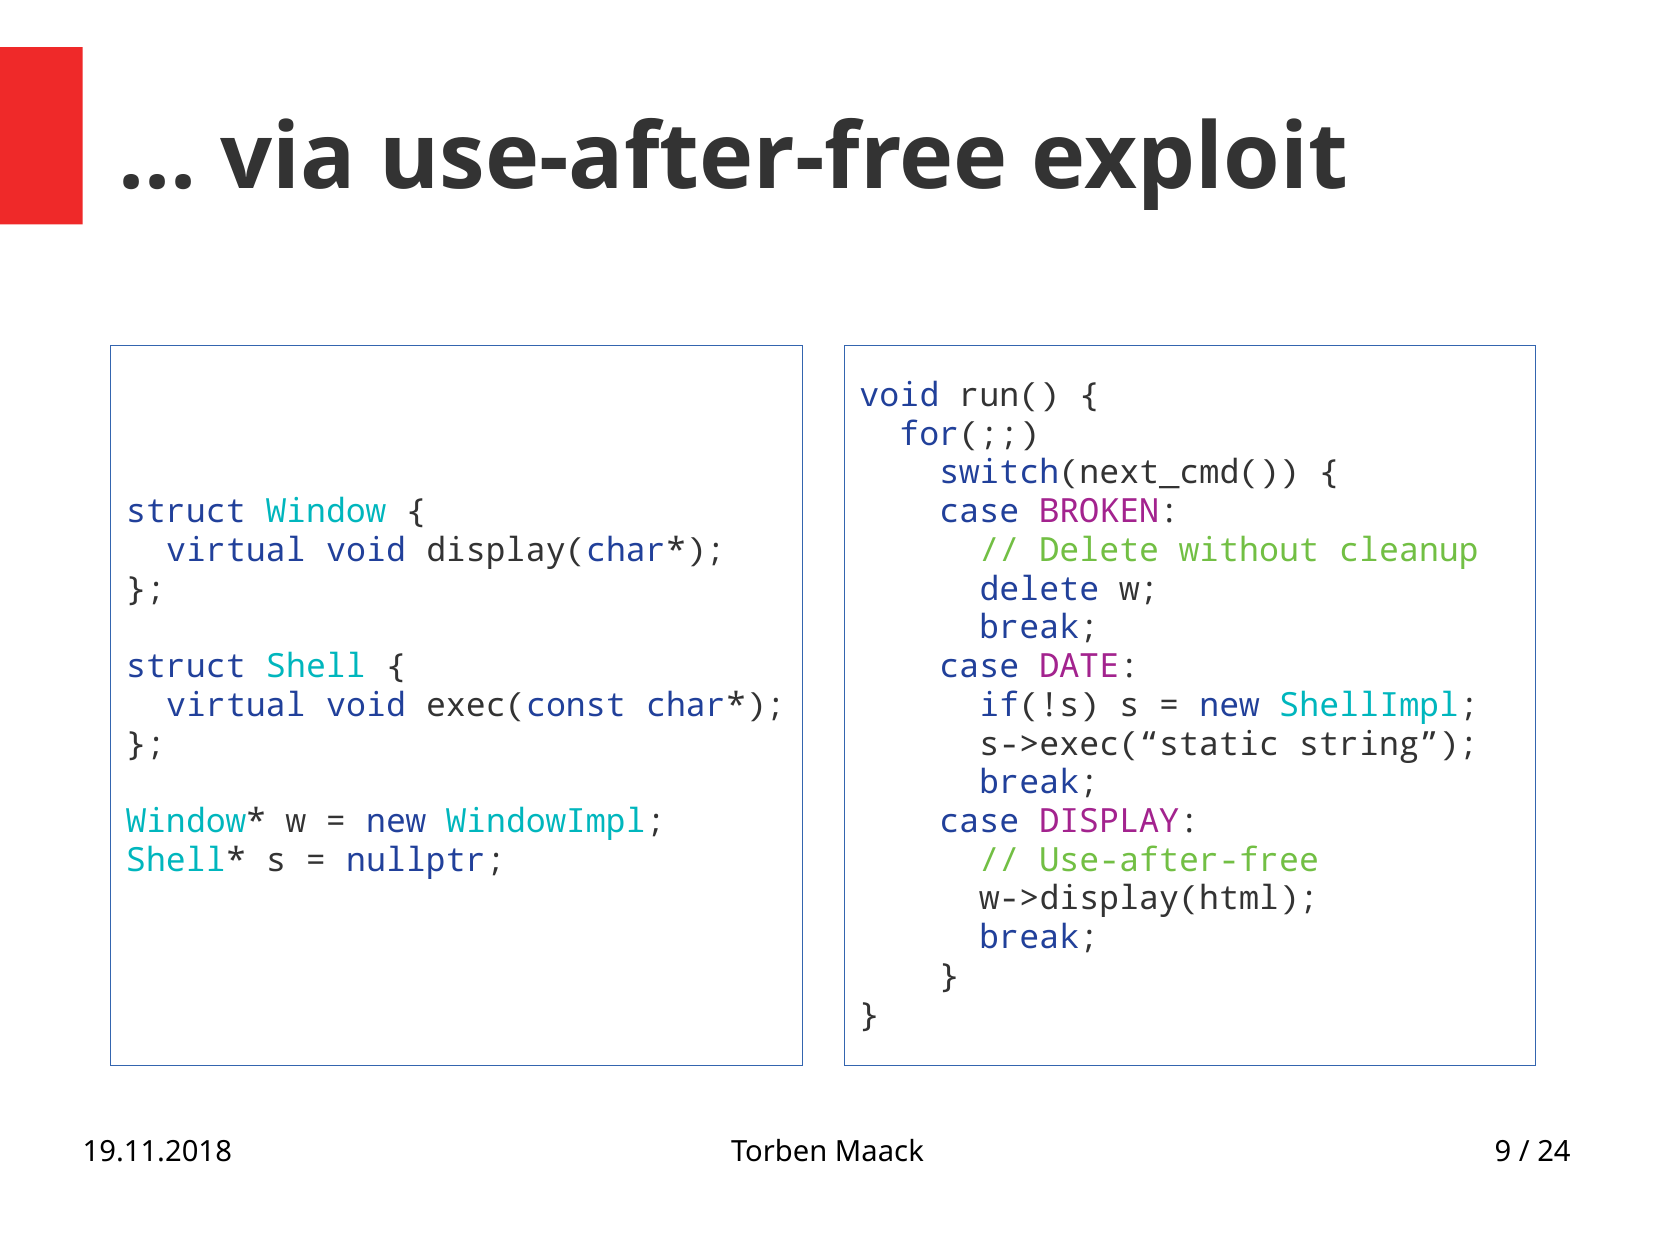

# ... via use-after-free exploit
struct Window {
 virtual void display(char*);
};
struct Shell {
 virtual void exec(const char*);
};
Window* w = new WindowImpl;
Shell* s = nullptr;
void run() {
 for(;;)
 switch(next_cmd()) {
 case BROKEN:
 // Delete without cleanup
 delete w;
 break;
 case DATE:
 if(!s) s = new ShellImpl;
 s->exec(“static string”);
 break;
 case DISPLAY:
 // Use-after-free
 w->display(html);
 break;
 }
}
19.11.2018
Torben Maack
9